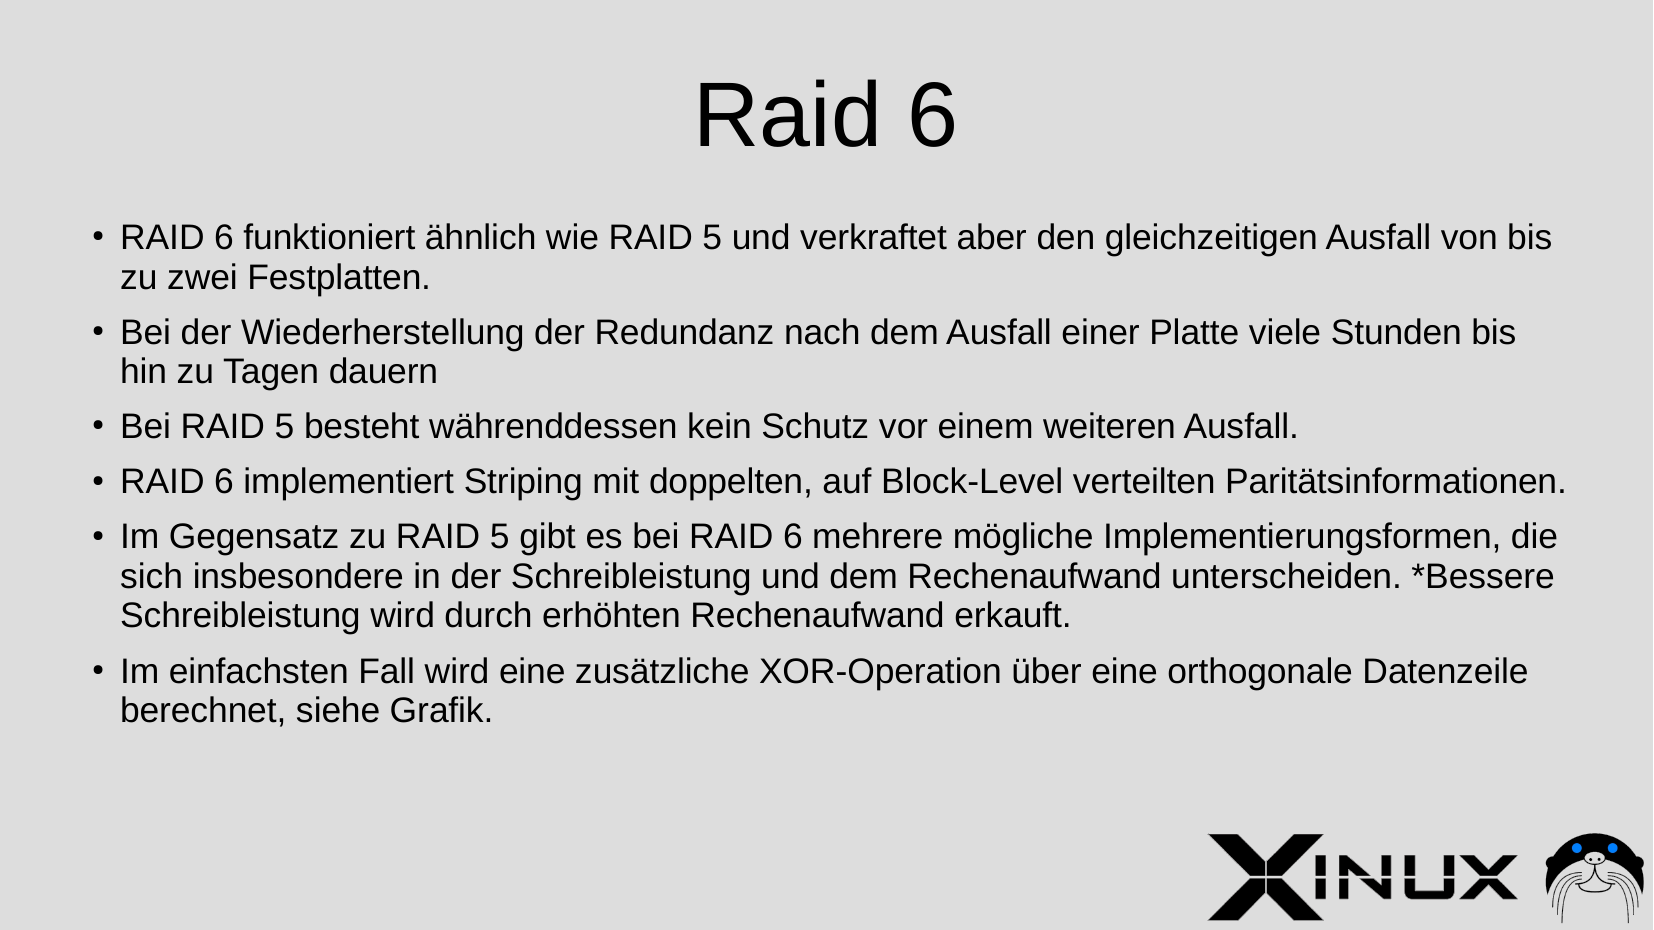

# Raid 6
RAID 6 funktioniert ähnlich wie RAID 5 und verkraftet aber den gleichzeitigen Ausfall von bis zu zwei Festplatten.
Bei der Wiederherstellung der Redundanz nach dem Ausfall einer Platte viele Stunden bis hin zu Tagen dauern
Bei RAID 5 besteht währenddessen kein Schutz vor einem weiteren Ausfall.
RAID 6 implementiert Striping mit doppelten, auf Block-Level verteilten Paritätsinformationen.
Im Gegensatz zu RAID 5 gibt es bei RAID 6 mehrere mögliche Implementierungsformen, die sich insbesondere in der Schreibleistung und dem Rechenaufwand unterscheiden. *Bessere Schreibleistung wird durch erhöhten Rechenaufwand erkauft.
Im einfachsten Fall wird eine zusätzliche XOR-Operation über eine orthogonale Datenzeile berechnet, siehe Grafik.